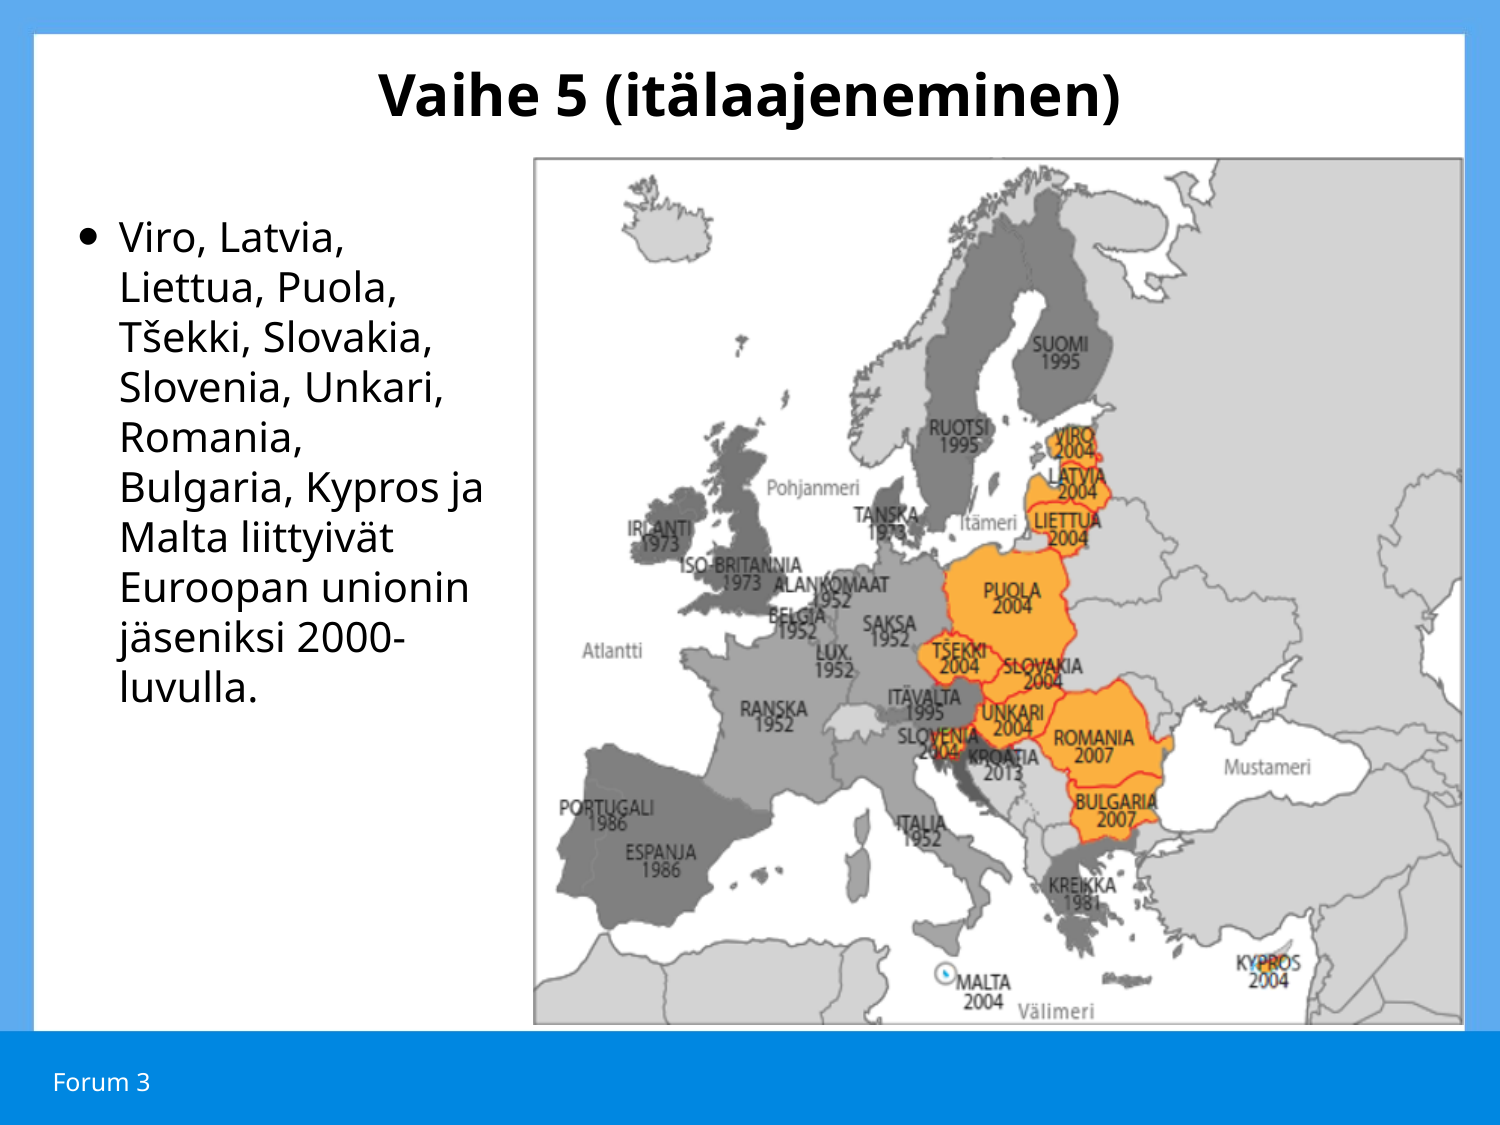

# Vaihe 5 (itälaajeneminen)
Viro, Latvia, Liettua, Puola, Tšekki, Slovakia, Slovenia, Unkari, Romania, Bulgaria, Kypros ja Malta liittyivät Euroopan unionin jäseniksi 2000-luvulla.